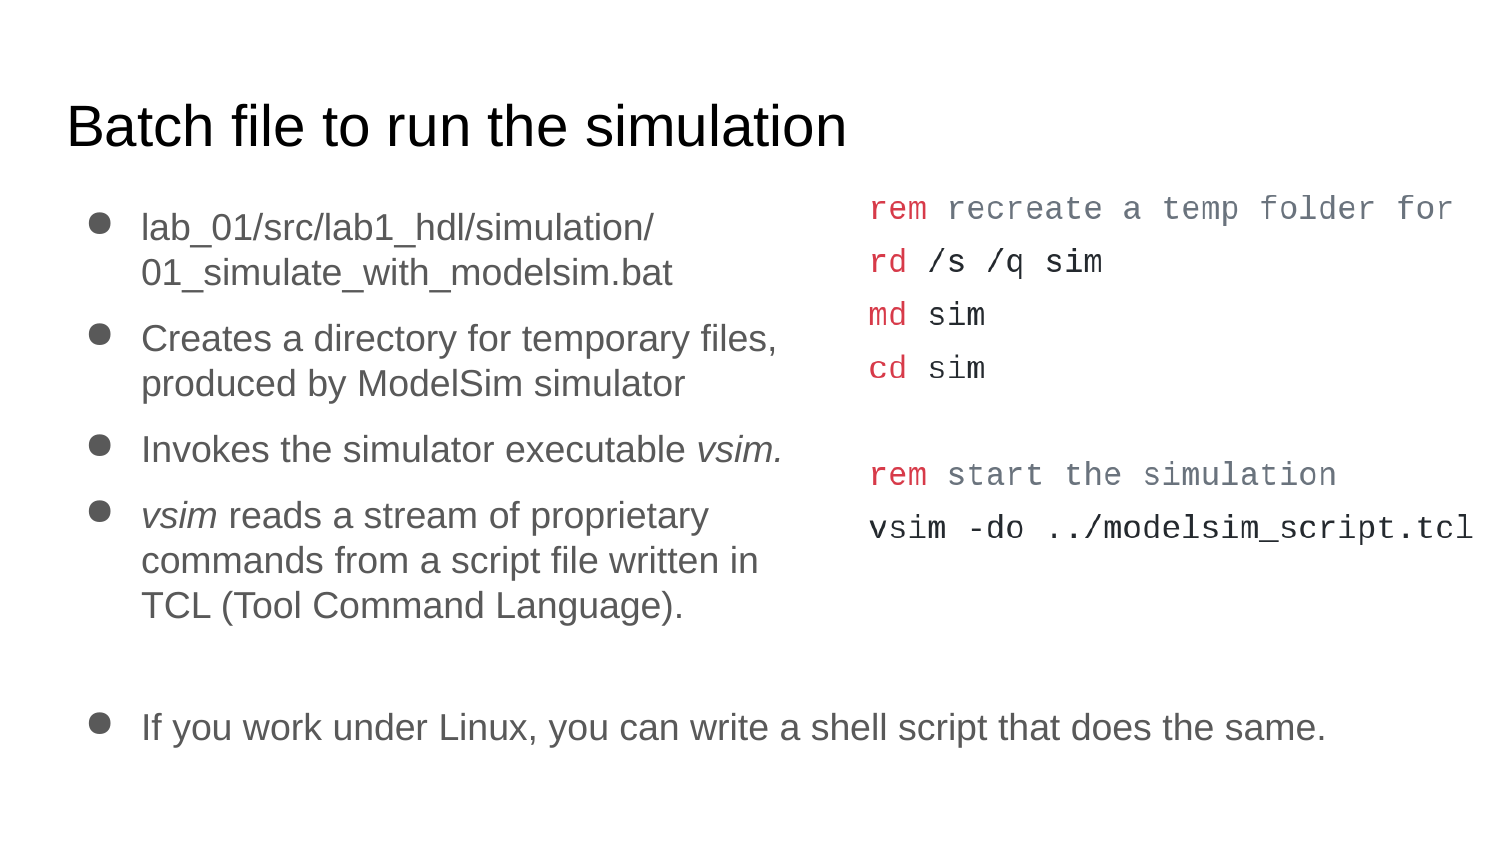

# Batch file to run the simulation
lab_01/src/lab1_hdl/simulation/01_simulate_with_modelsim.bat
Creates a directory for temporary files, produced by ModelSim simulator
Invokes the simulator executable vsim.
vsim reads a stream of proprietary commands from a script file written in TCL (Tool Command Language).
If you work under Linux, you can write a shell script that does the same.